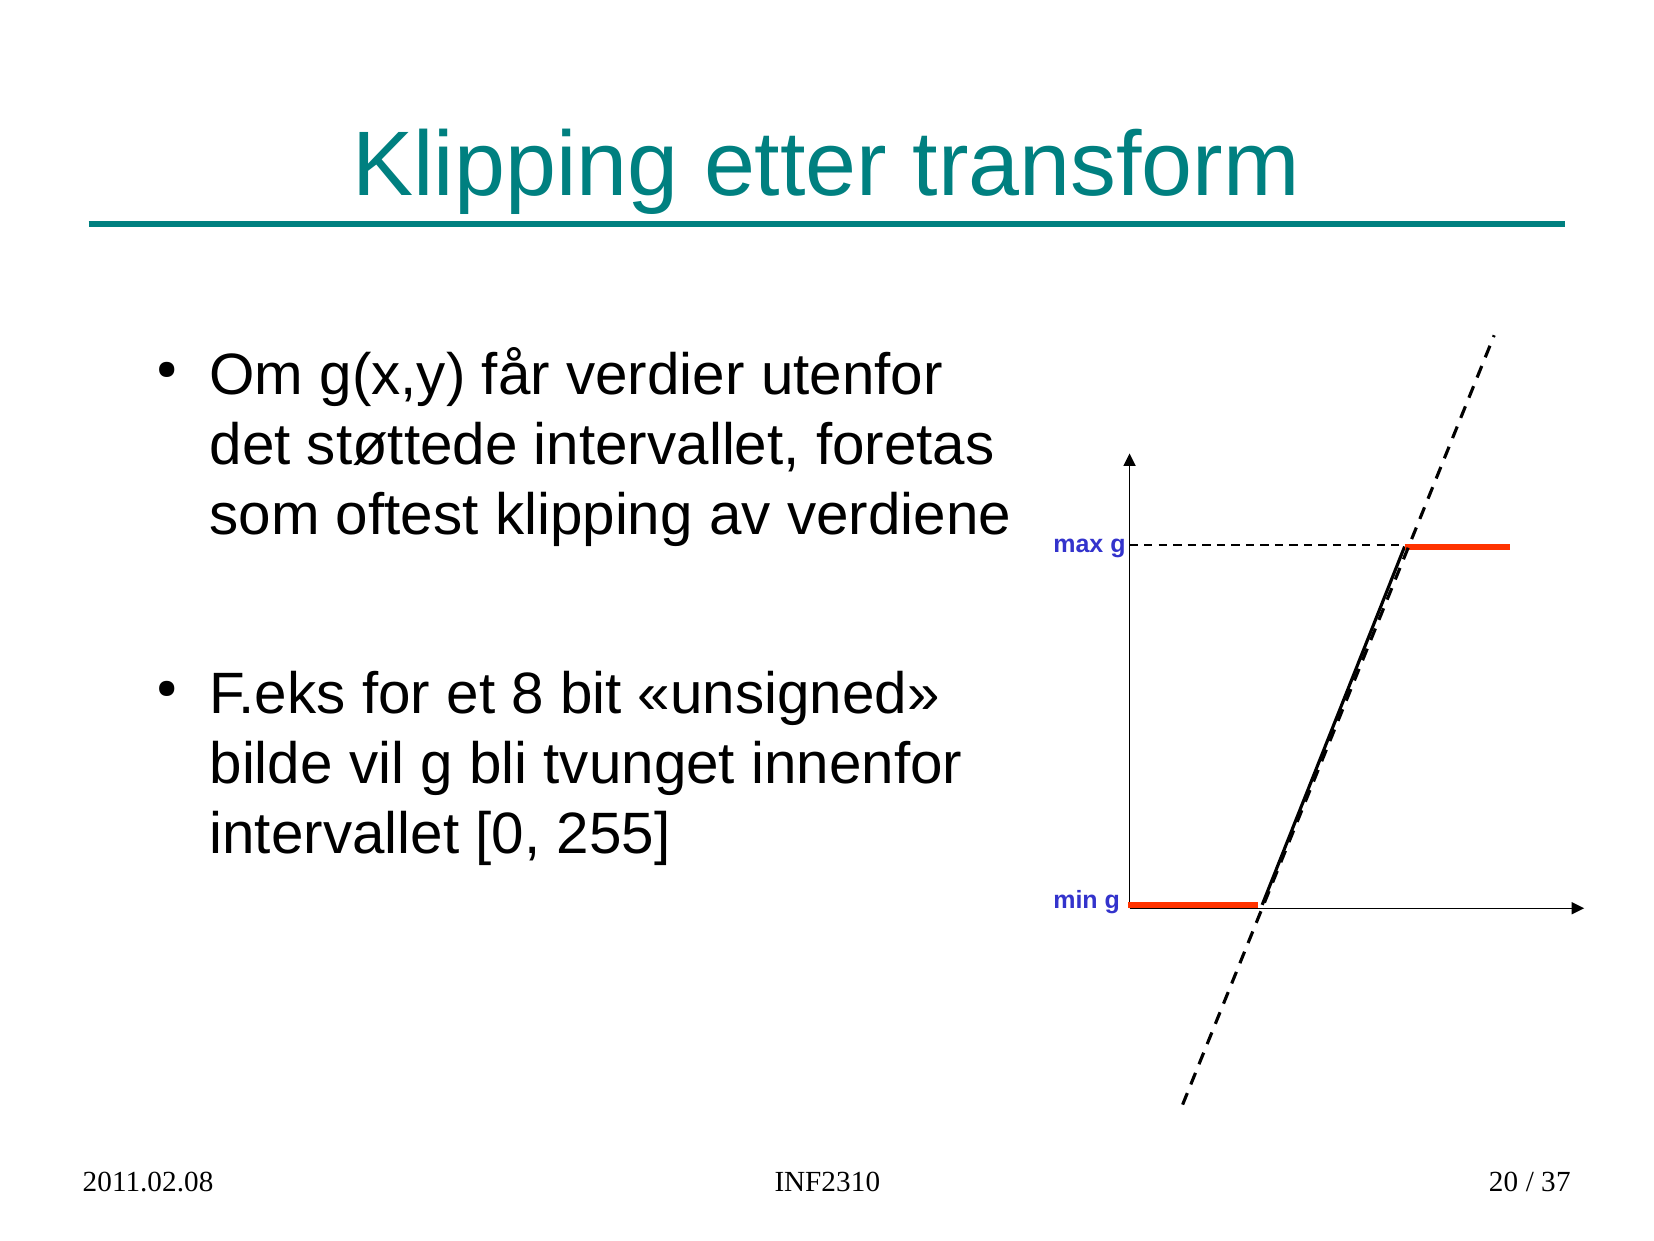

# Klipping etter transform
Om g(x,y) får verdier utenfor det støttede intervallet, foretas som oftest klipping av verdiene
F.eks for et 8 bit «unsigned» bilde vil g bli tvunget innenfor intervallet [0, 255]
 max g
 min g
2011.02.08
INF2310
20